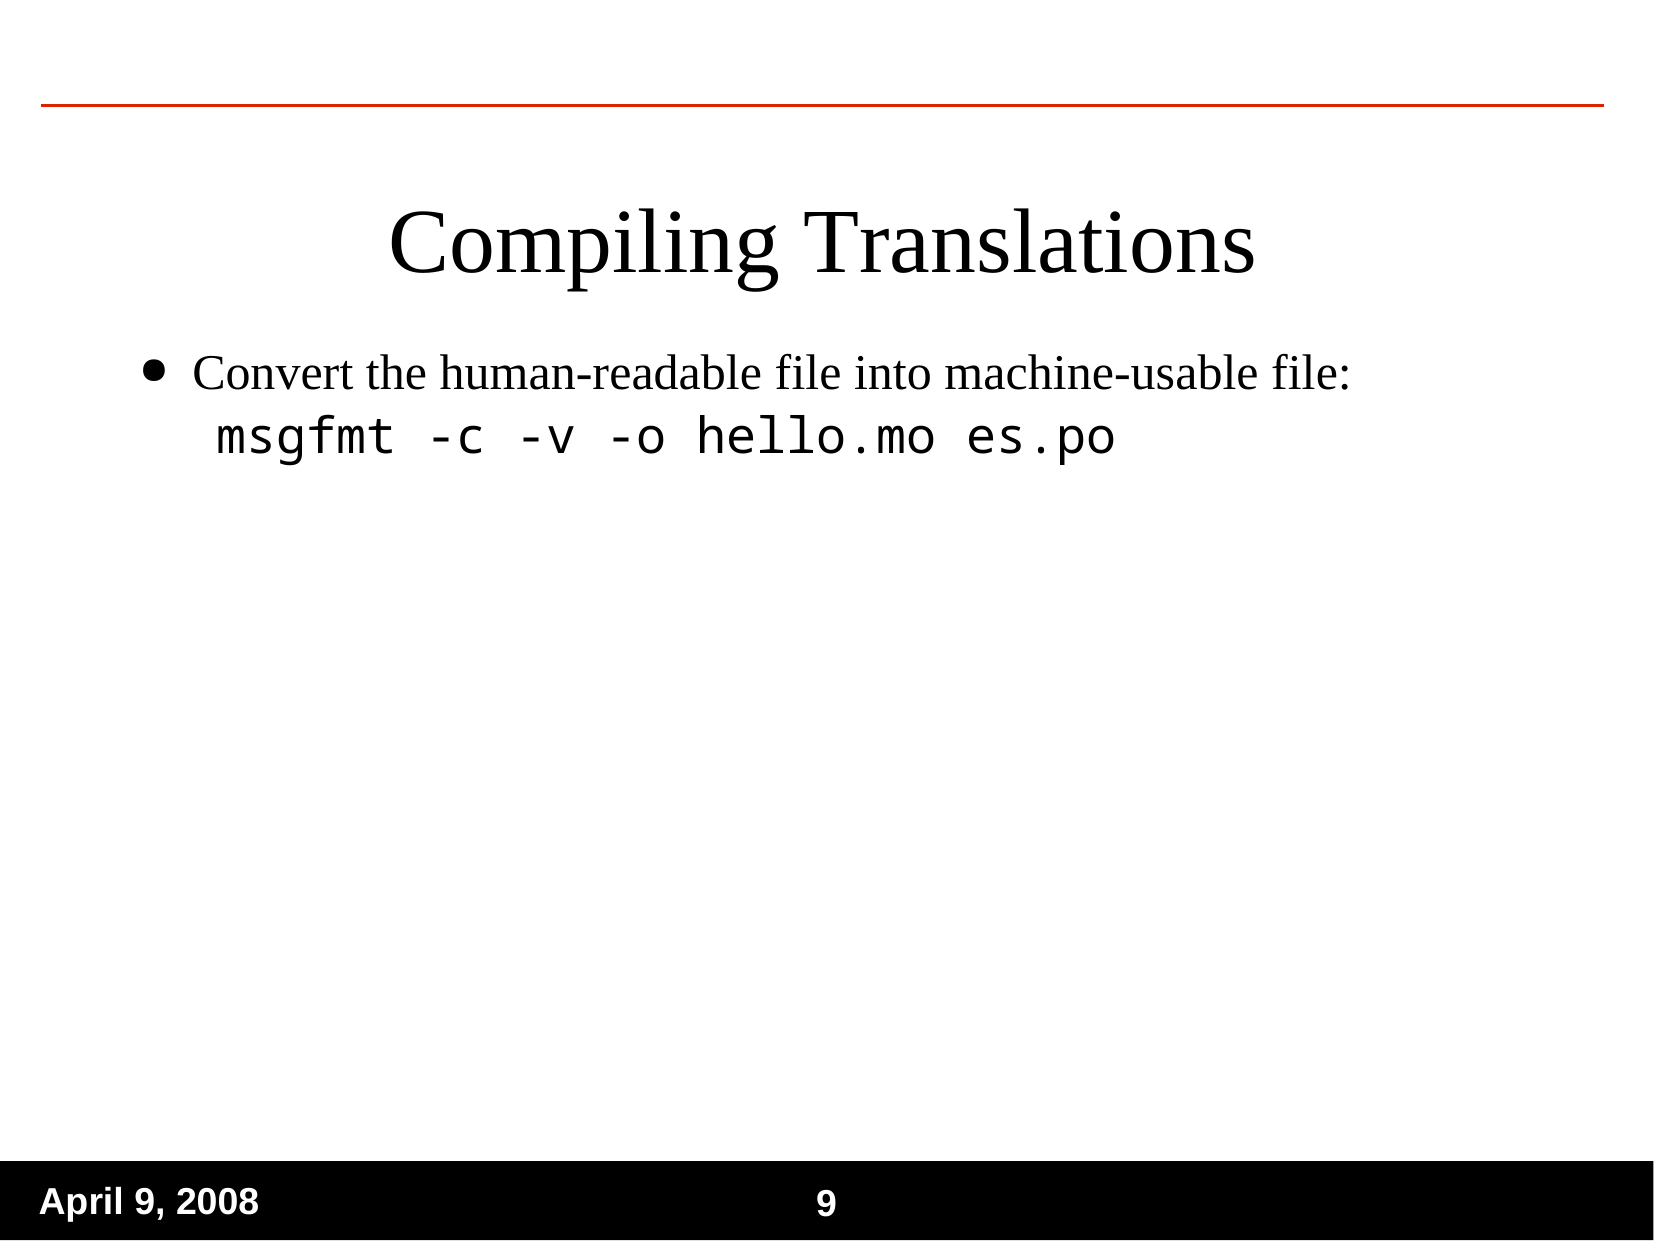

# Compiling Translations
Convert the human-readable file into machine-usable file:
msgfmt -c -v -o hello.mo es.po